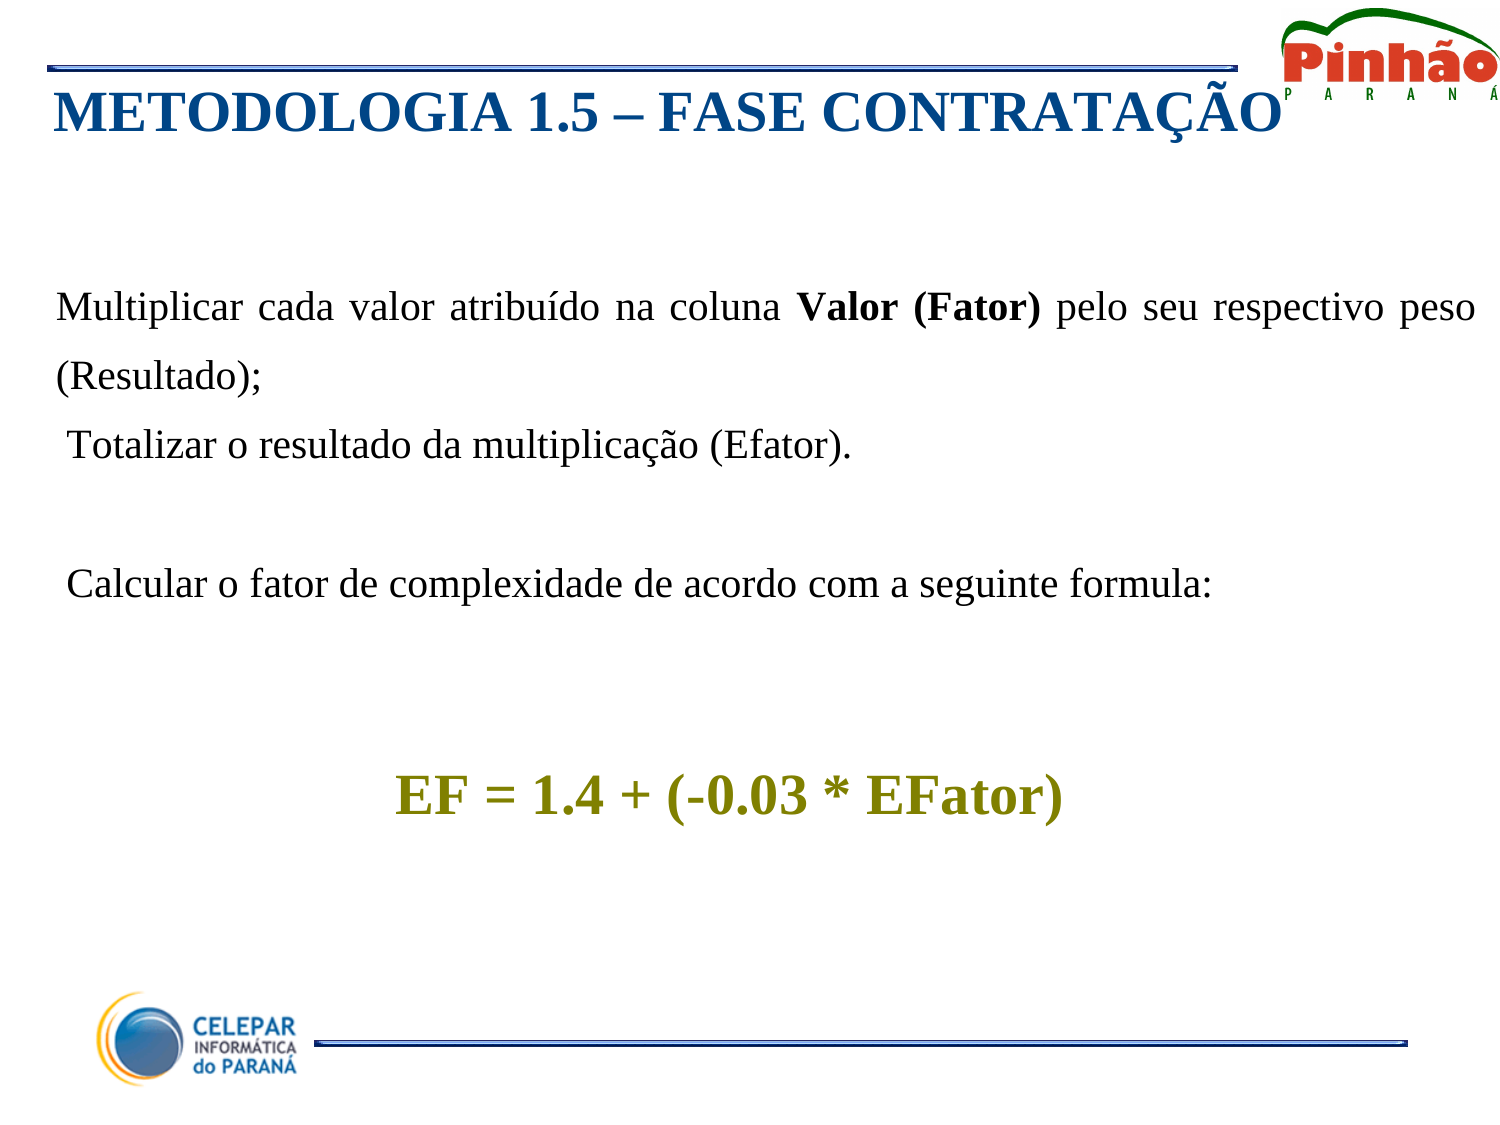

#
METODOLOGIA 1.5 – FASE CONTRATAÇÃO
Multiplicar cada valor atribuído na coluna Valor (Fator) pelo seu respectivo peso (Resultado);
 Totalizar o resultado da multiplicação (Efator).
 Calcular o fator de complexidade de acordo com a seguinte formula:
EF = 1.4 + (-0.03 * EFator)